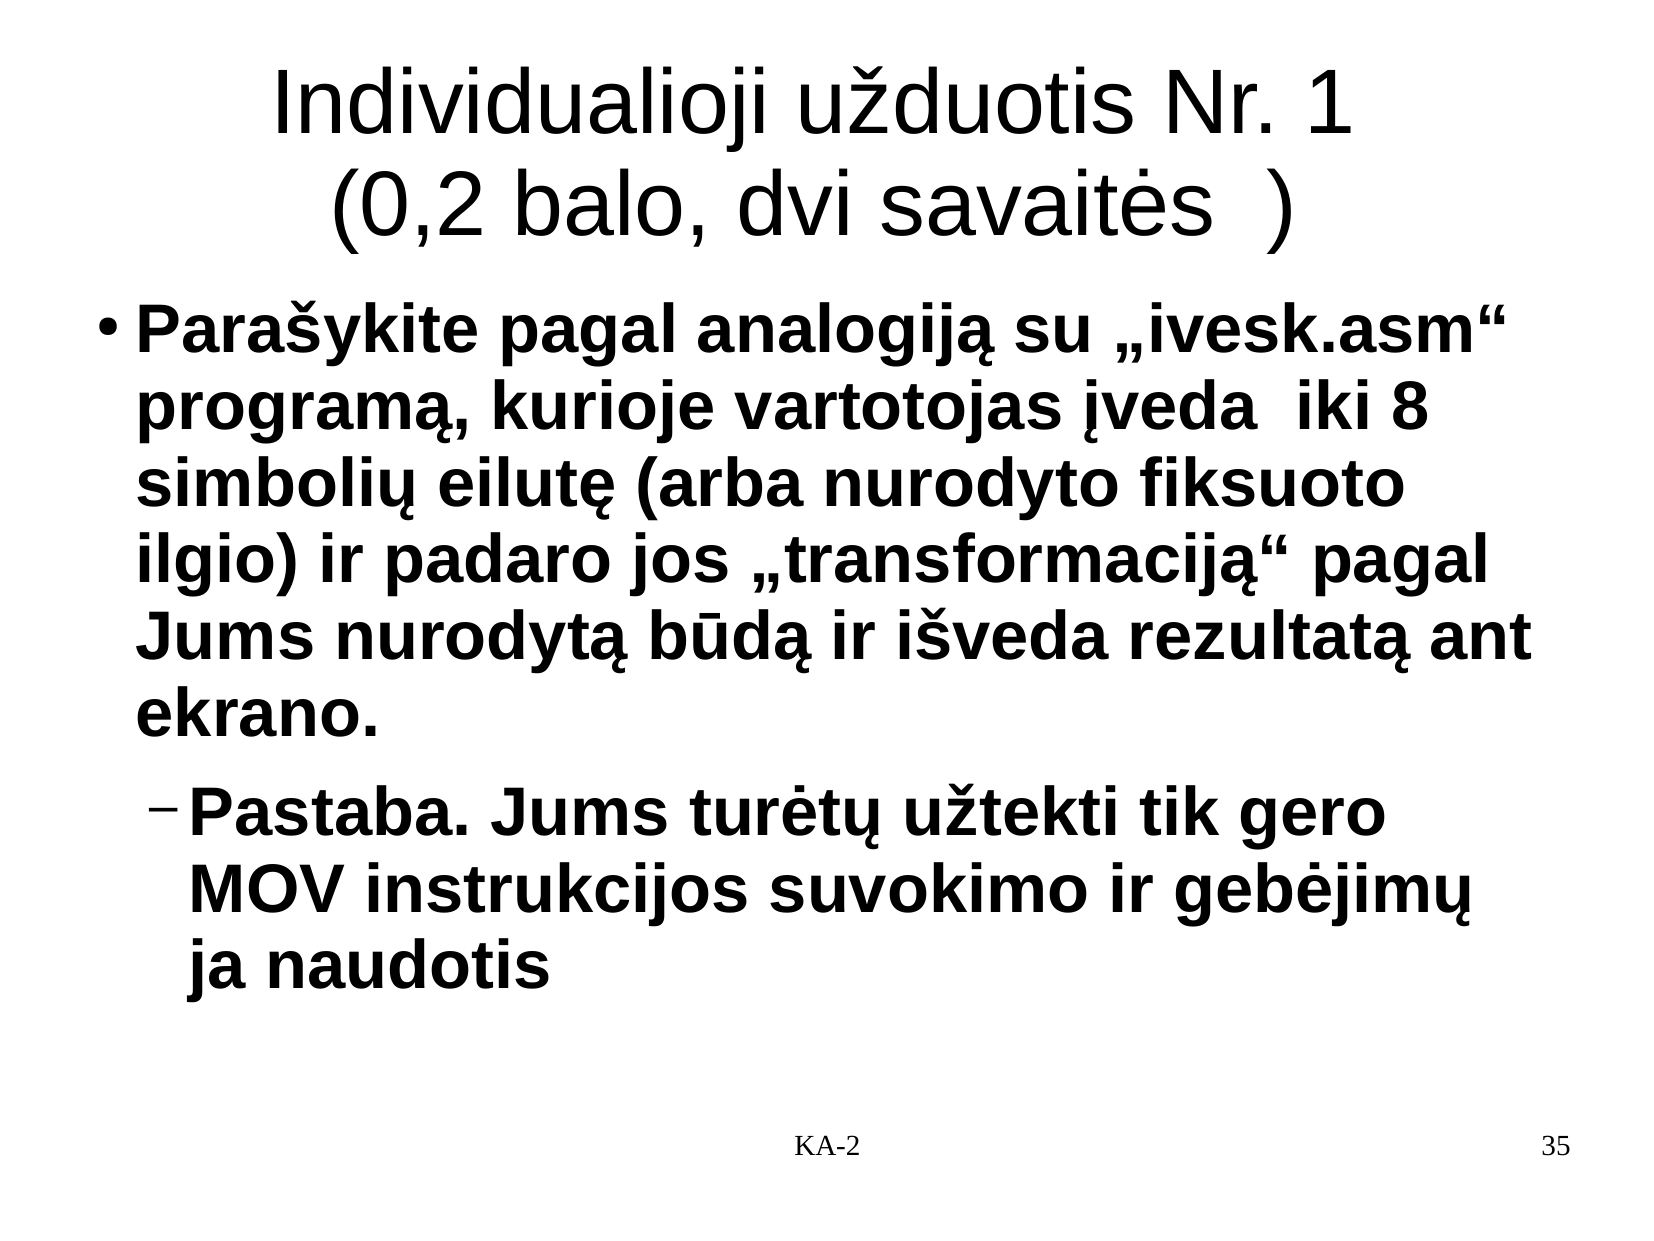

# Individualioji užduotis Nr. 1 (0,2 balo, dvi savaitės )
Parašykite pagal analogiją su „ivesk.asm“ programą, kurioje vartotojas įveda iki 8 simbolių eilutę (arba nurodyto fiksuoto ilgio) ir padaro jos „transformaciją“ pagal Jums nurodytą būdą ir išveda rezultatą ant ekrano.
Pastaba. Jums turėtų užtekti tik gero MOV instrukcijos suvokimo ir gebėjimų ja naudotis
KA-2
35